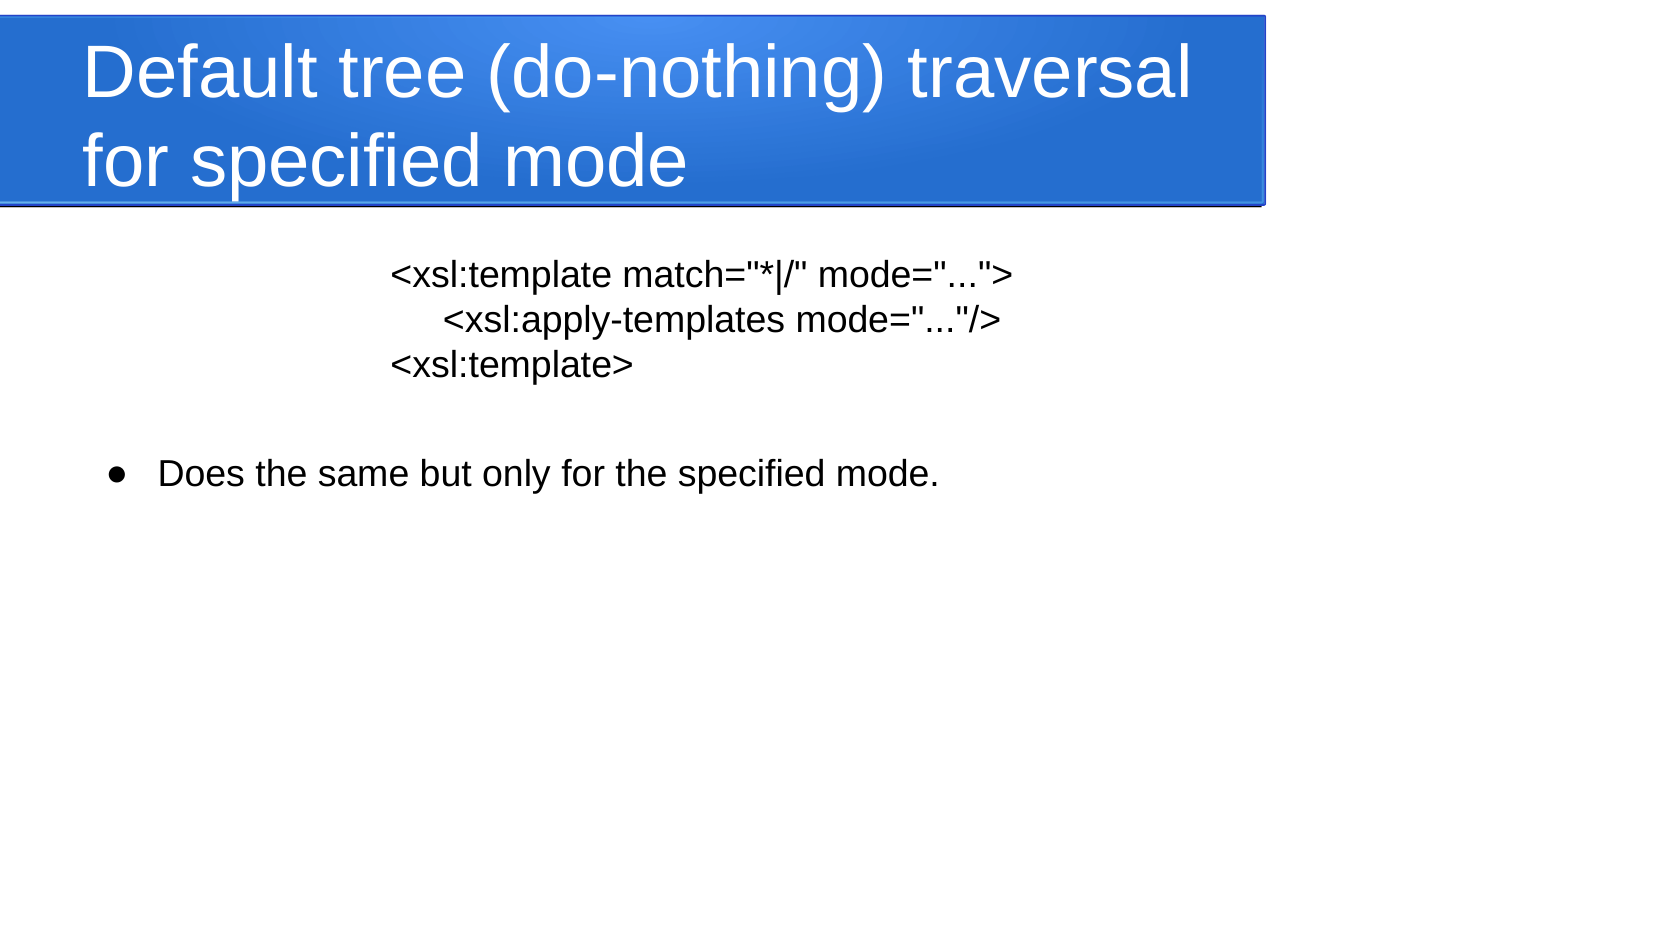

# Default tree (do-nothing) traversal for specified mode
Does the same but only for the specified mode.
<xsl:template match="*|/" mode="...">
 <xsl:apply-templates mode="..."/>
<xsl:template>